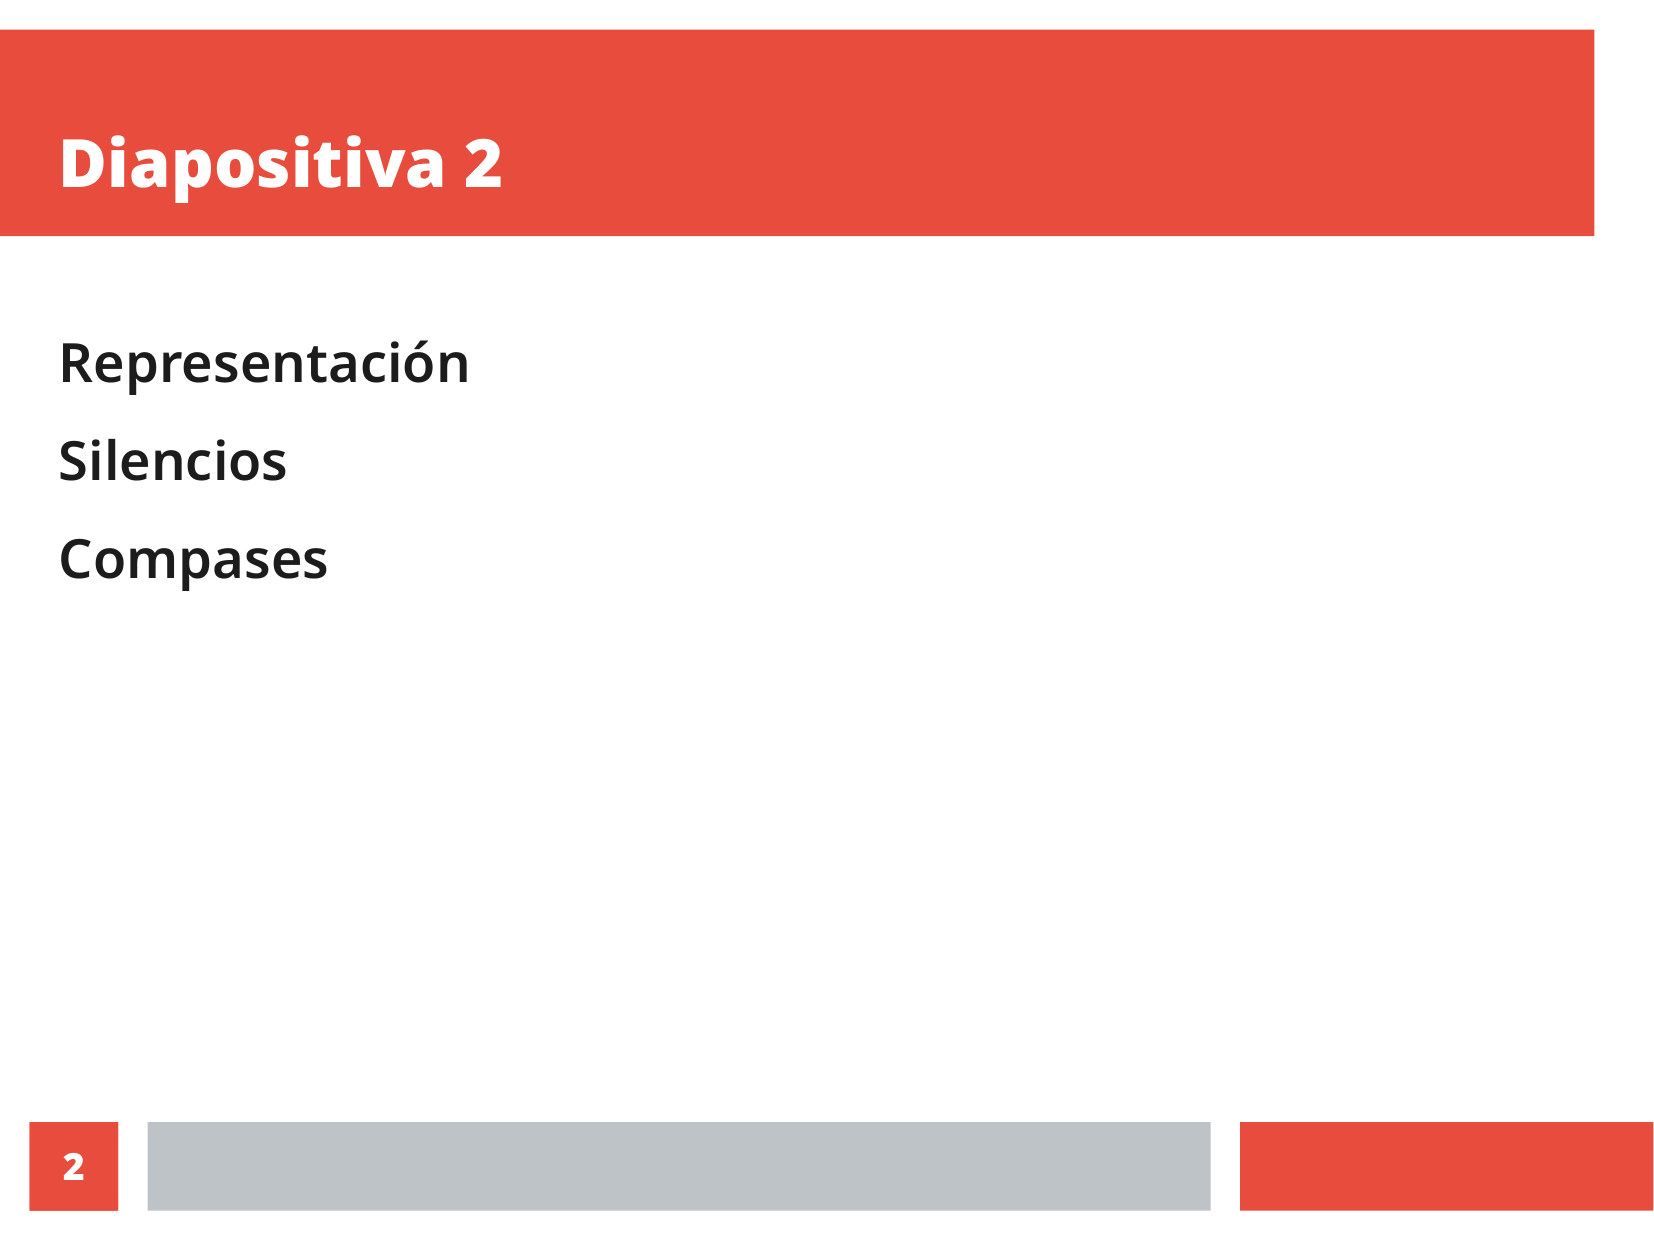

# Diapositiva 2
Representación
Silencios
Compases
2